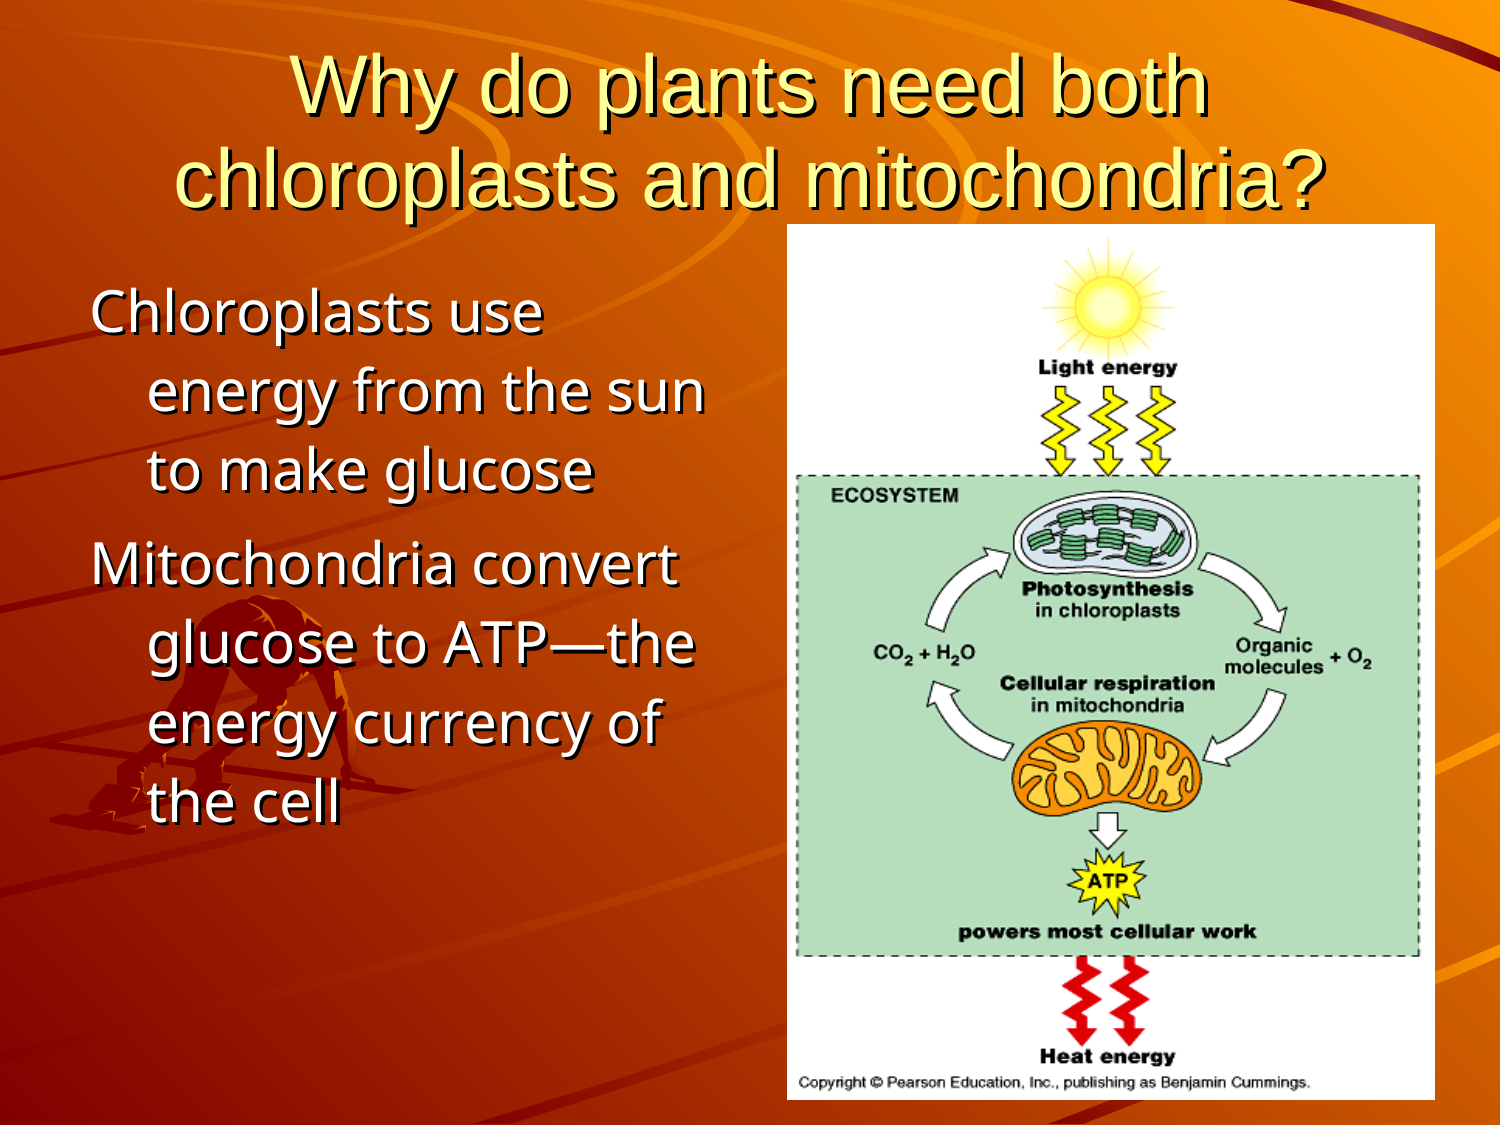

# Why do plants need both chloroplasts and mitochondria?
Chloroplasts use energy from the sun to make glucose
Mitochondria convert glucose to ATP—the energy currency of the cell